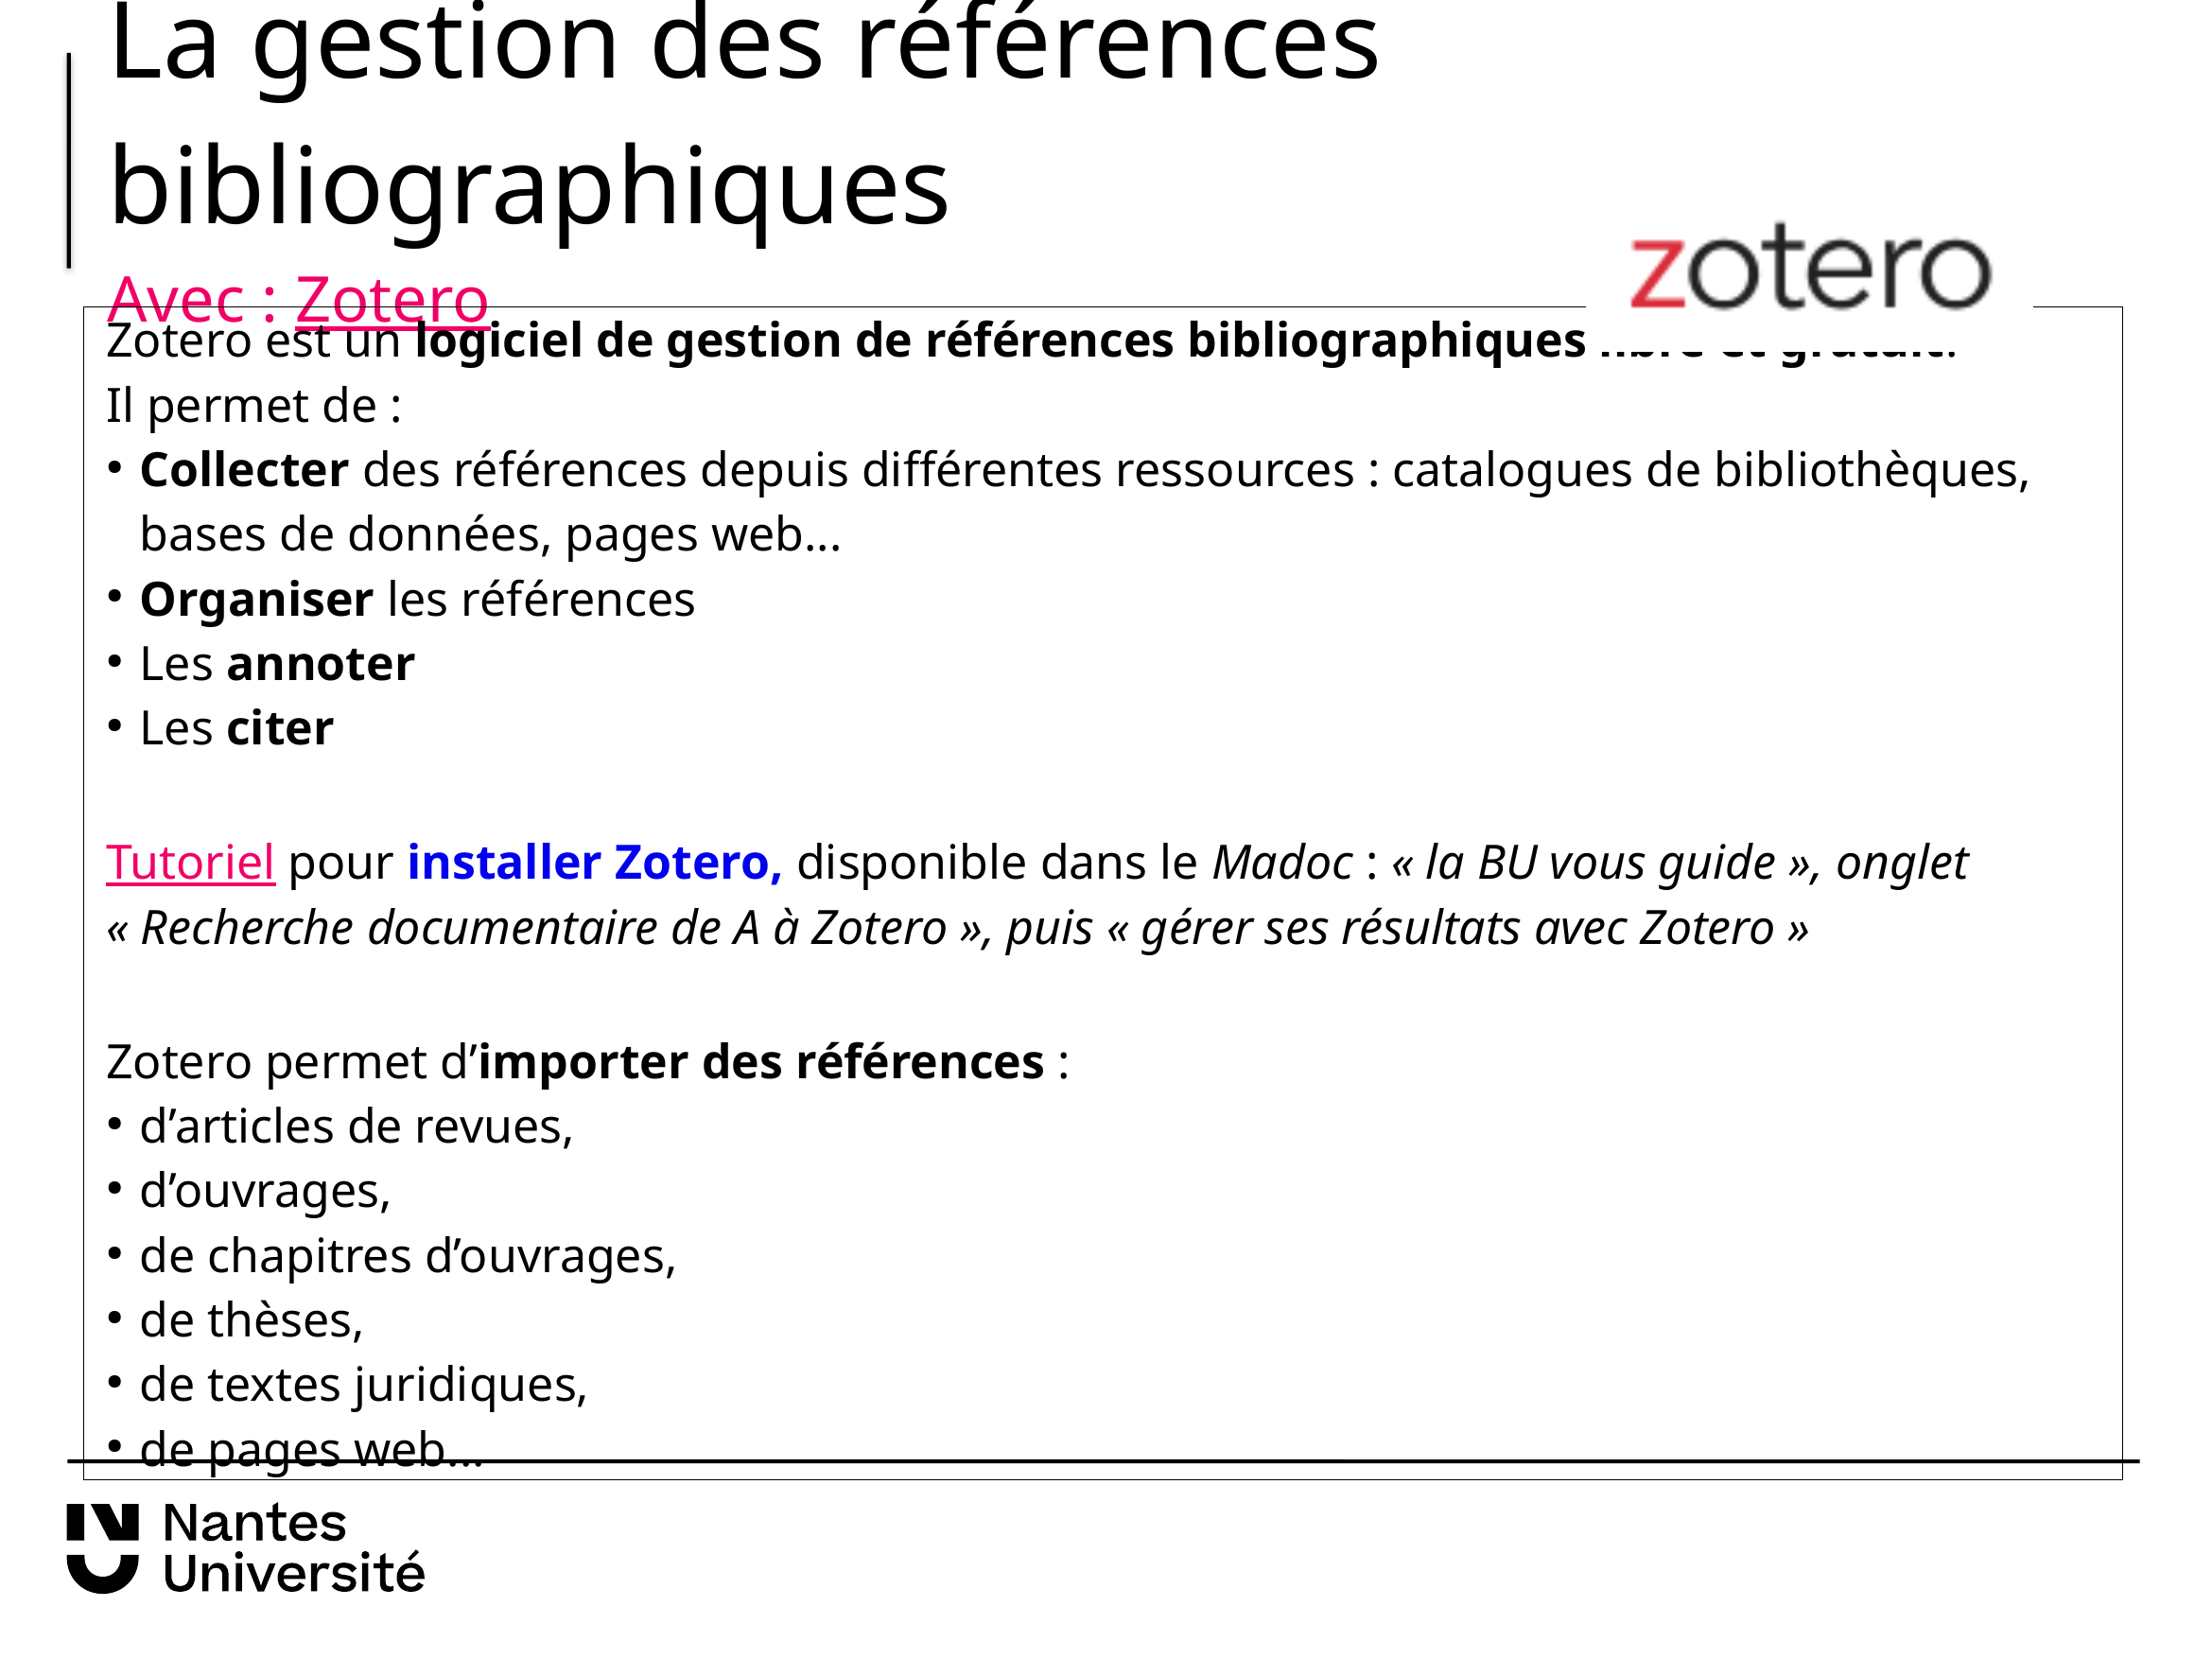

# La gestion des références bibliographiques Avec : Zotero
Zotero est un logiciel de gestion de références bibliographiques libre et gratuit.
Il permet de :
Collecter des références depuis différentes ressources : catalogues de bibliothèques, bases de données, pages web...
Organiser les références
Les annoter
Les citer
Tutoriel pour installer Zotero, disponible dans le Madoc : « la BU vous guide », onglet « Recherche documentaire de A à Zotero », puis « gérer ses résultats avec Zotero »
Zotero permet d’importer des références :
d’articles de revues,
d’ouvrages,
de chapitres d’ouvrages,
de thèses,
de textes juridiques,
de pages web...